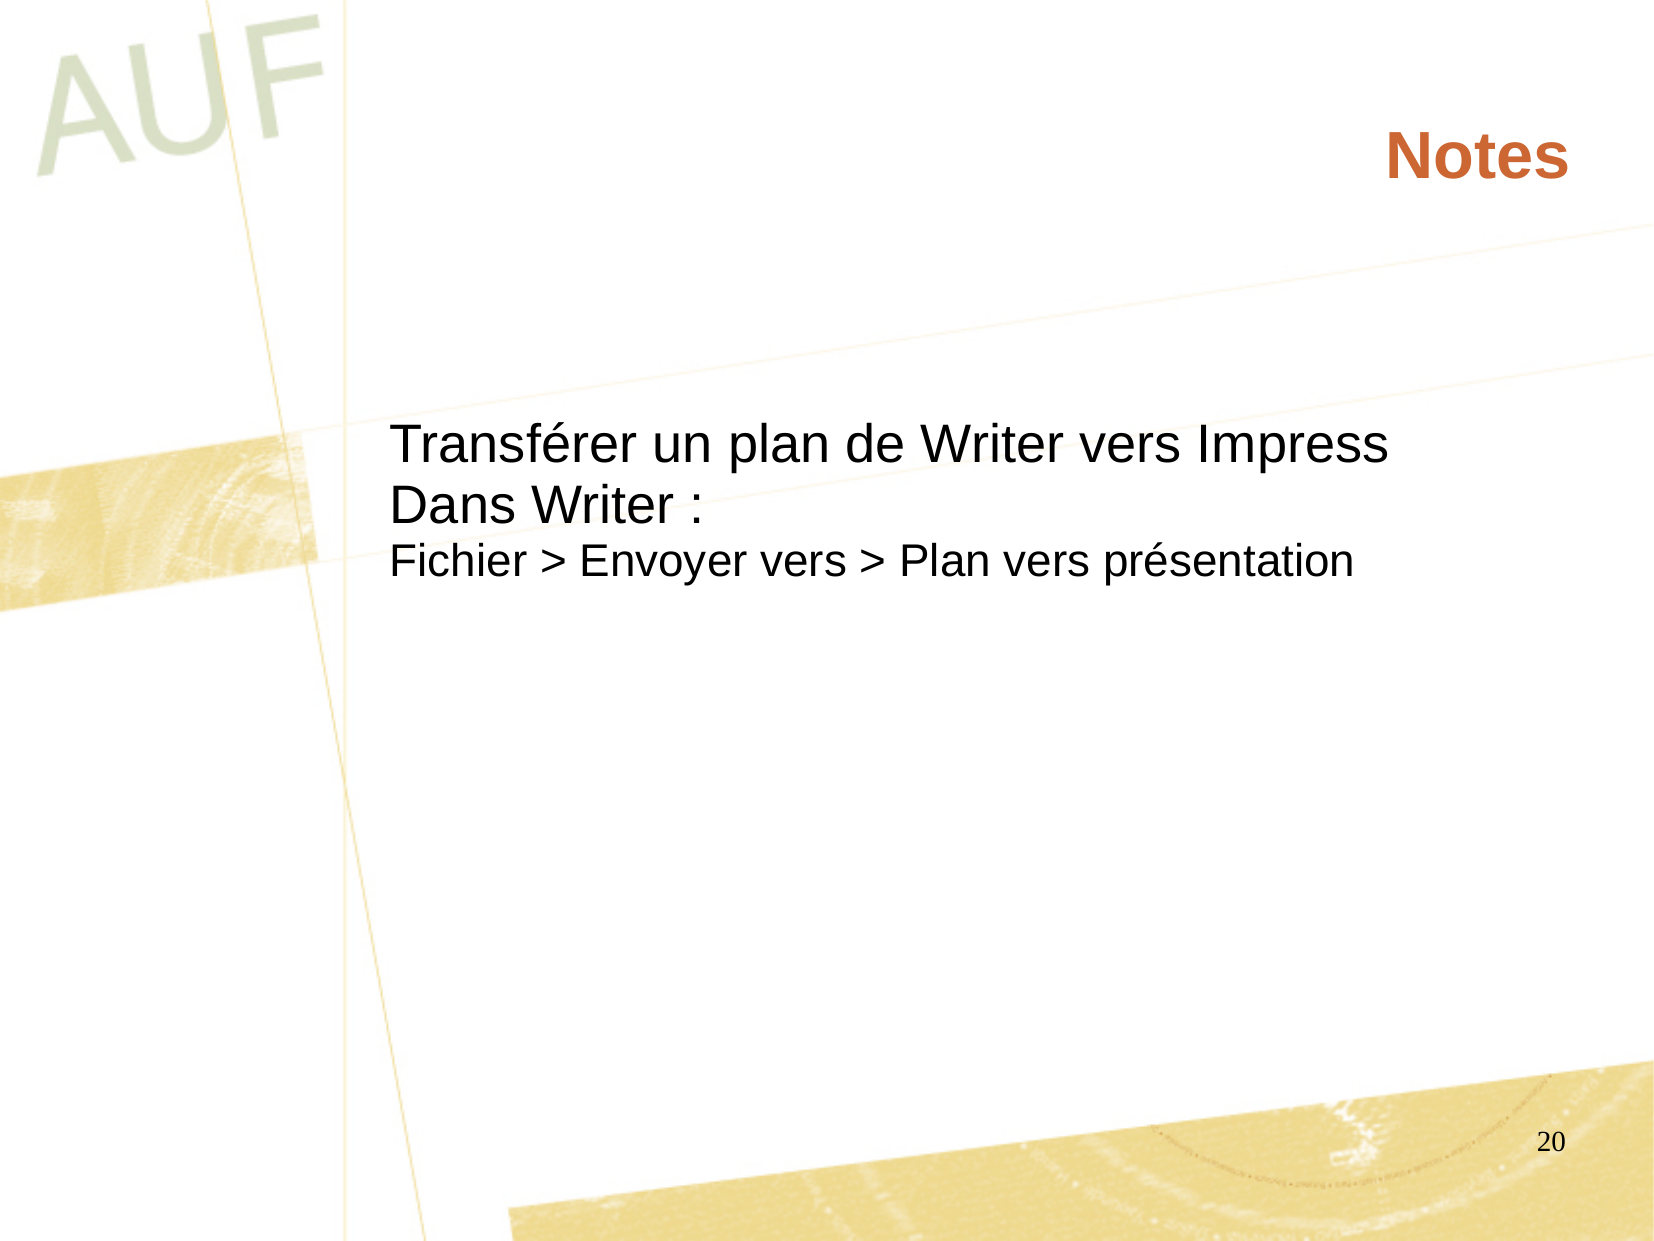

# Notes
Transférer un plan de Writer vers Impress
Dans Writer :
Fichier > Envoyer vers > Plan vers présentation
20